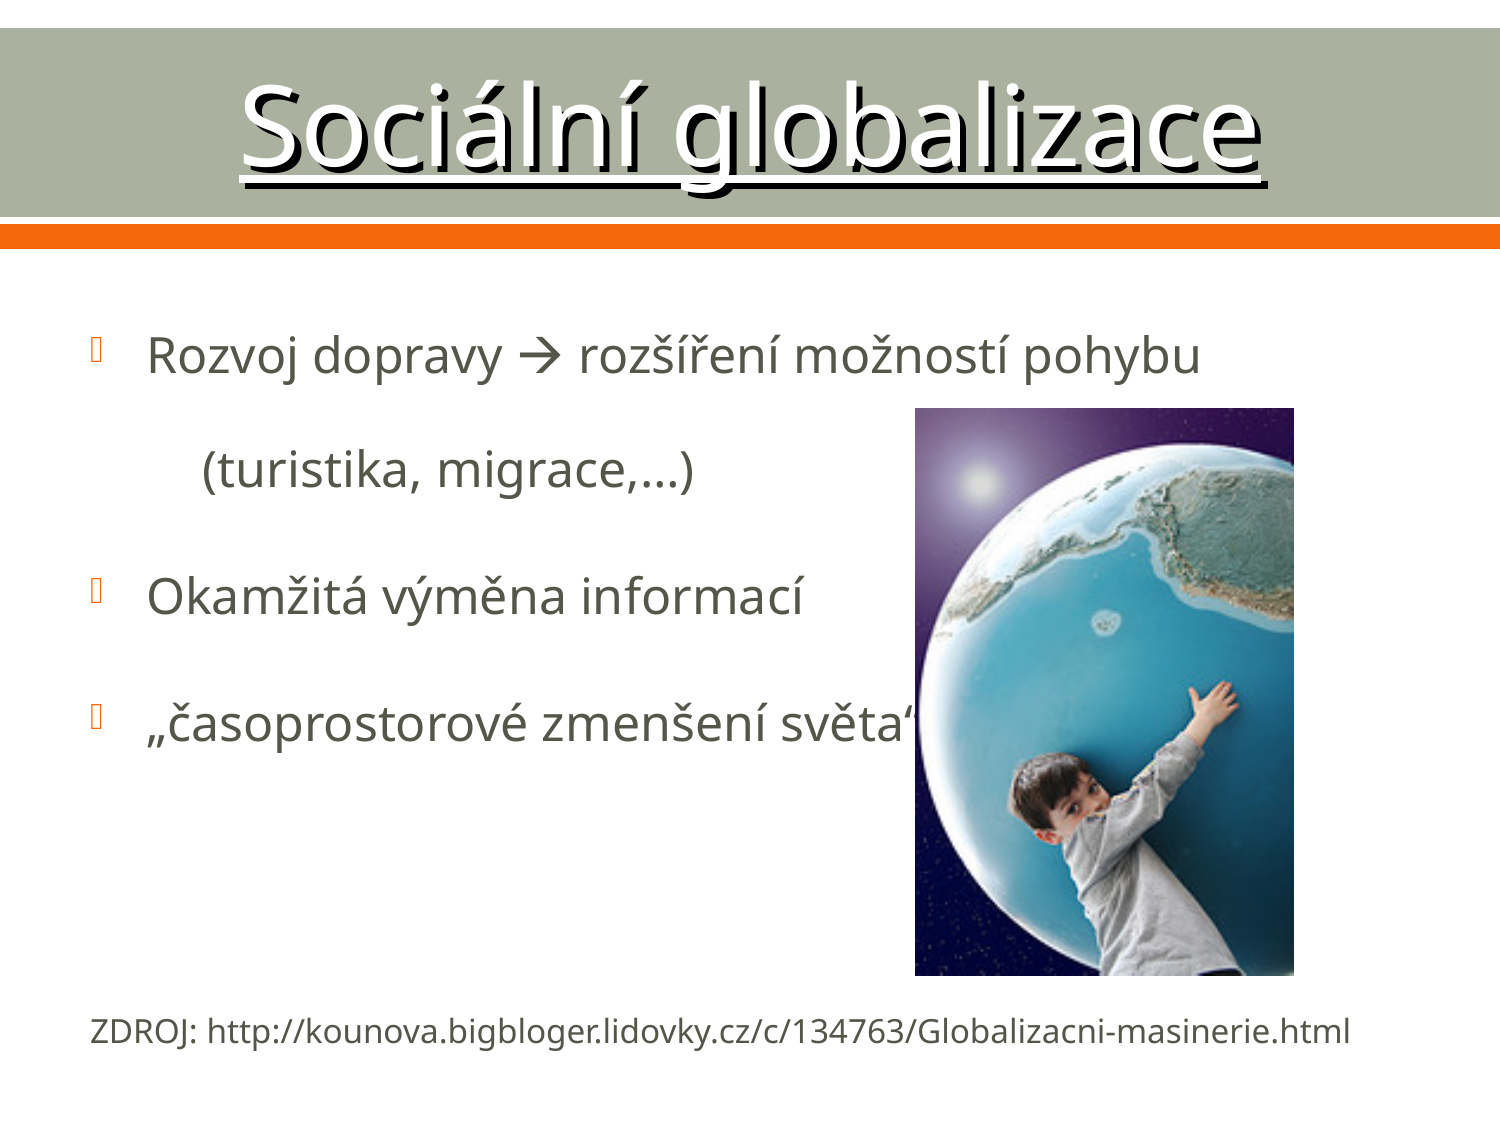

# Sociální globalizace
Rozvoj dopravy  rozšíření možností pohybu (turistika, migrace,…)
Okamžitá výměna informací
„časoprostorové zmenšení světa“
ZDROJ: http://kounova.bigbloger.lidovky.cz/c/134763/Globalizacni-masinerie.html